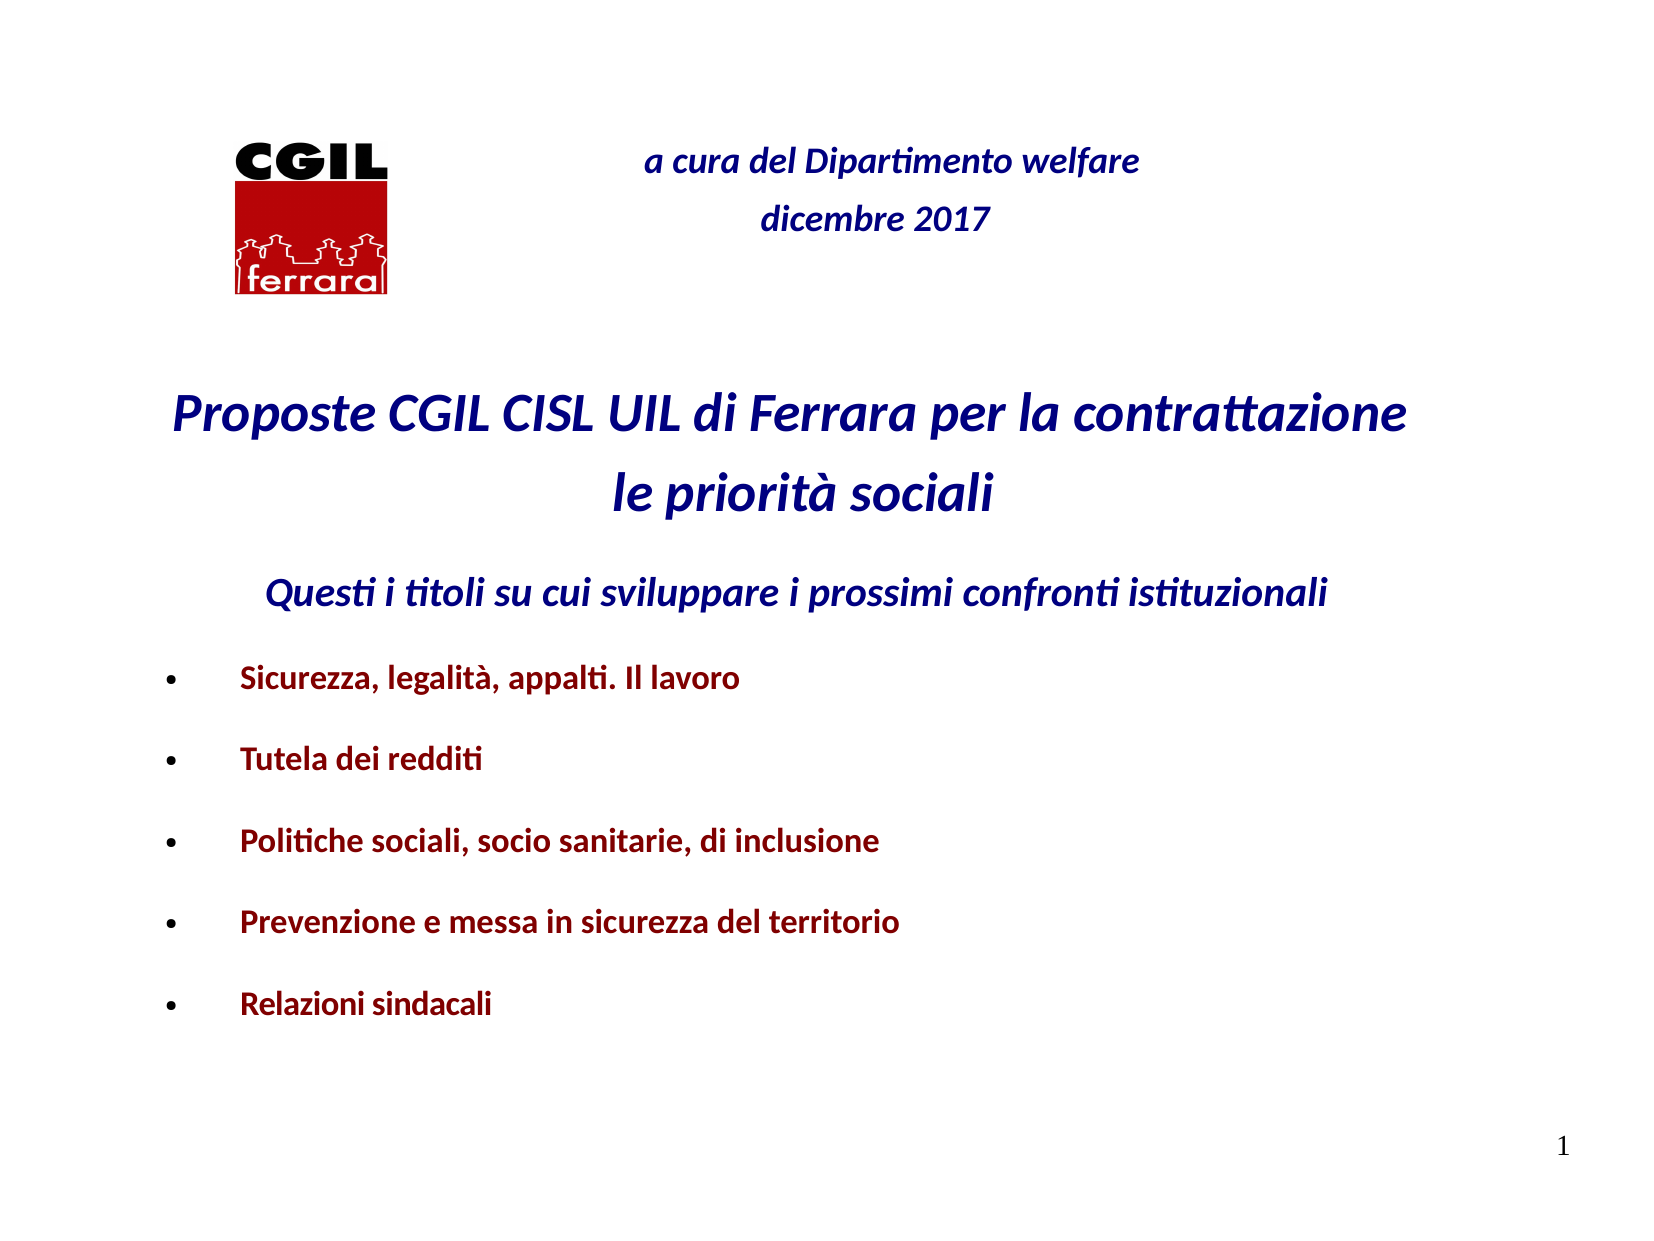

# a cura del Dipartimento welfare dicembre 2017
Proposte CGIL CISL UIL di Ferrara per la contrattazione
 le priorità sociali
Questi i titoli su cui sviluppare i prossimi confronti istituzionali
Sicurezza, legalità, appalti. Il lavoro
Tutela dei redditi
Politiche sociali, socio sanitarie, di inclusione
Prevenzione e messa in sicurezza del territorio
Relazioni sindacali
1